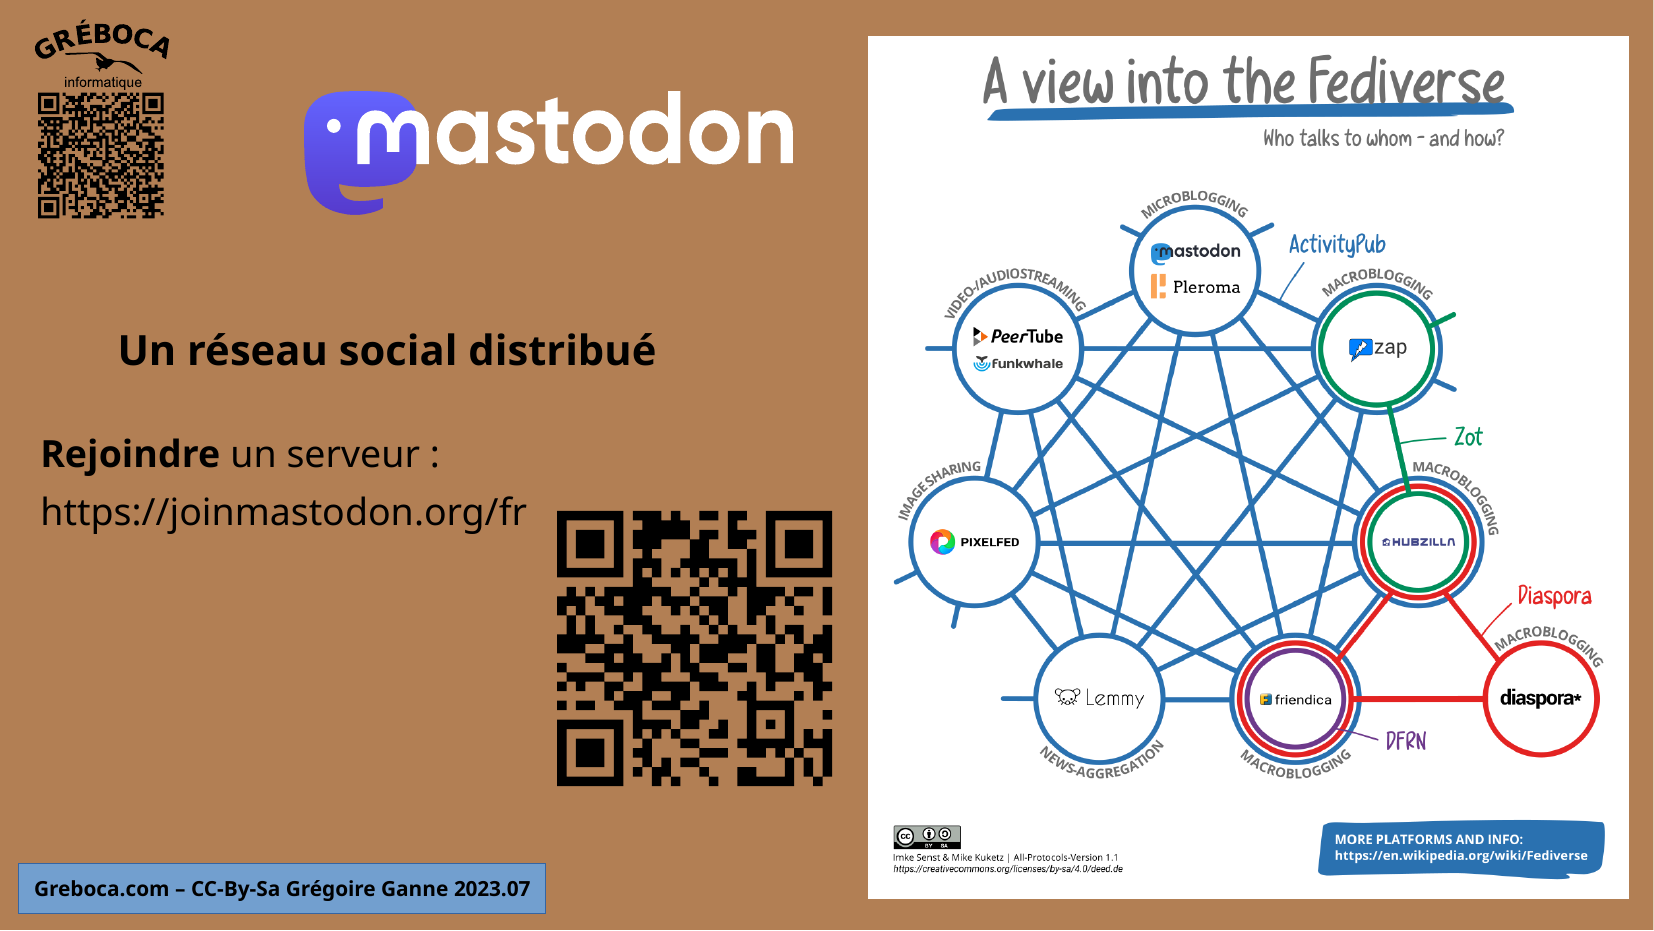

# Un réseau social distribué
Rejoindre un serveur :
https://joinmastodon.org/fr
Greboca.com – CC-By-Sa Grégoire Ganne 2023.07